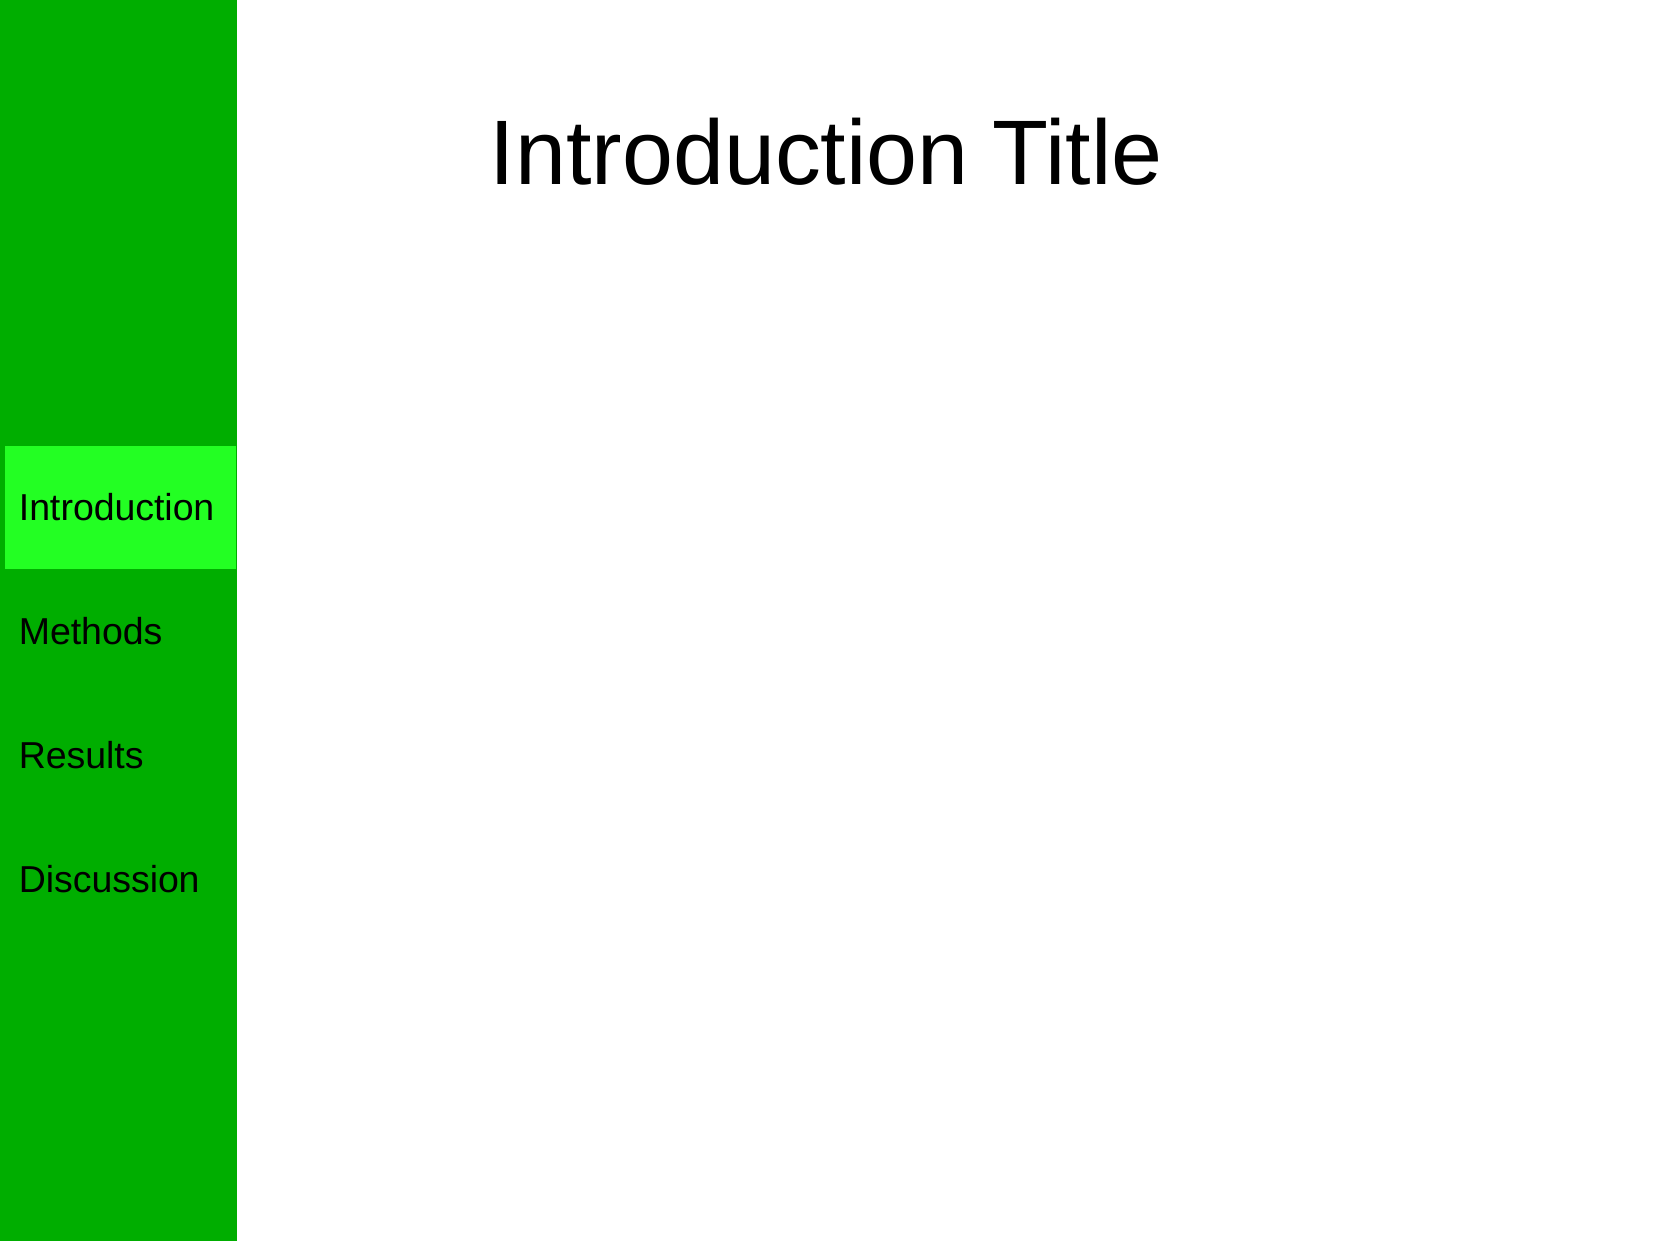

# Introduction Title
| Introduction |
| --- |
| Methods |
| Results |
| Discussion |